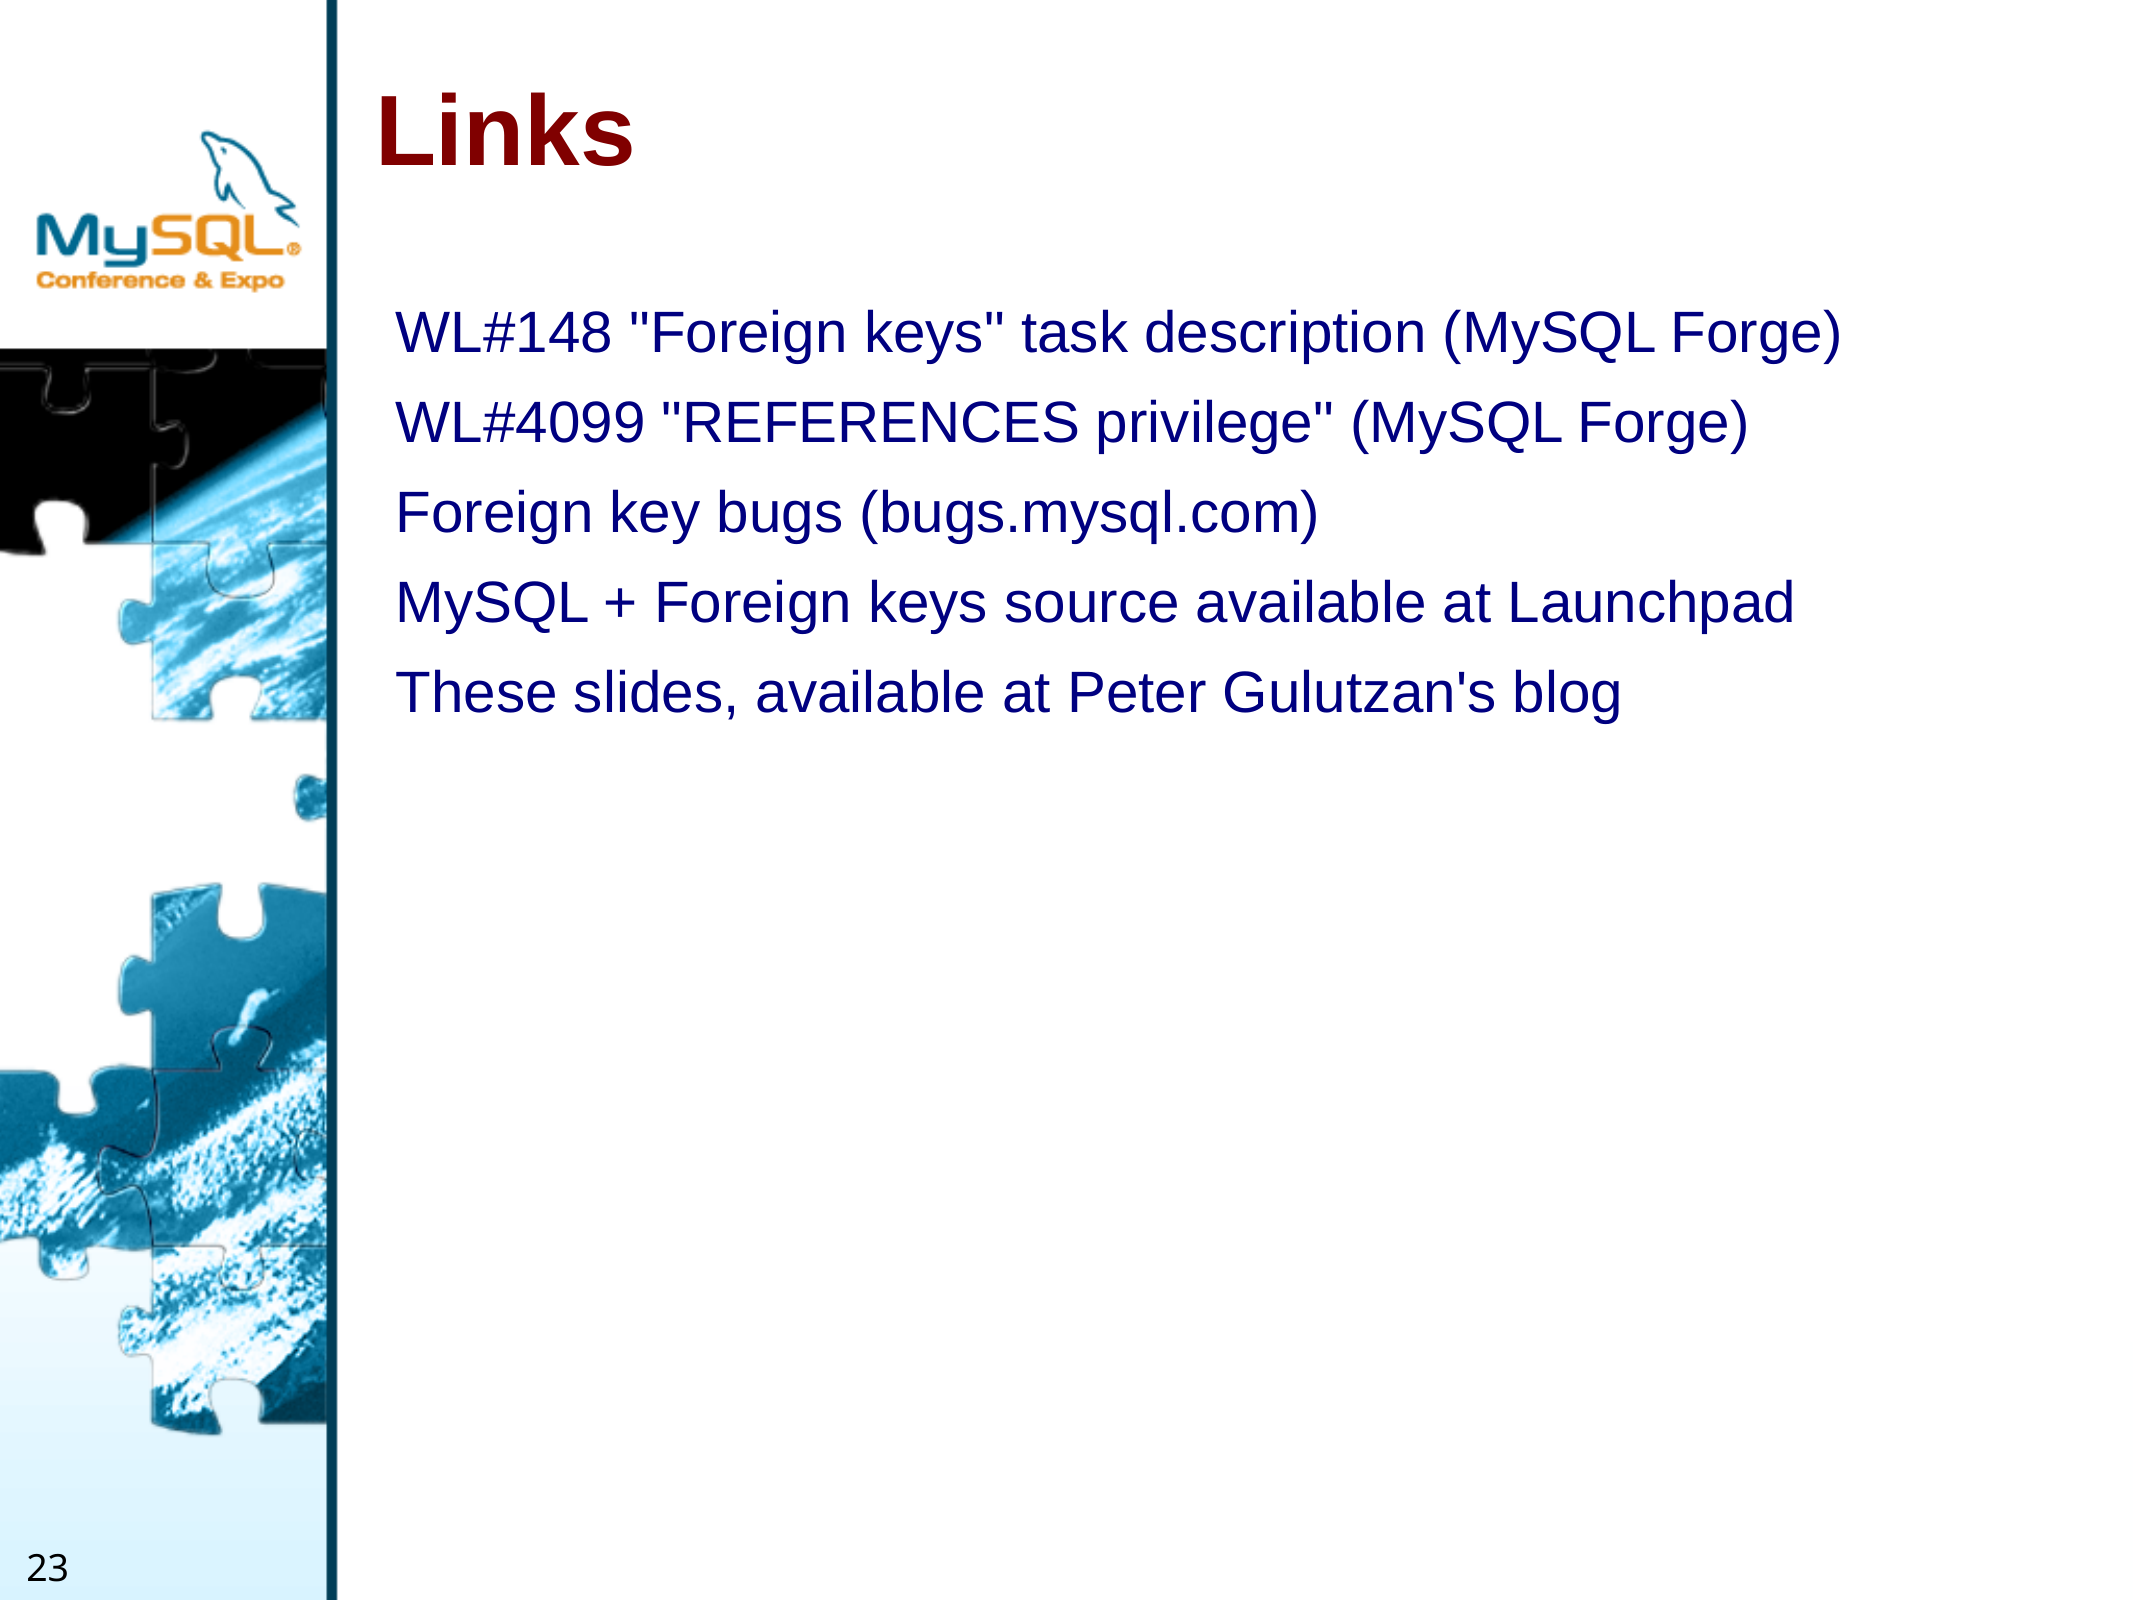

# Links
WL#148 "Foreign keys" task description (MySQL Forge)
WL#4099 "REFERENCES privilege" (MySQL Forge)
Foreign key bugs (bugs.mysql.com)
MySQL + Foreign keys source available at Launchpad
These slides, available at Peter Gulutzan's blog